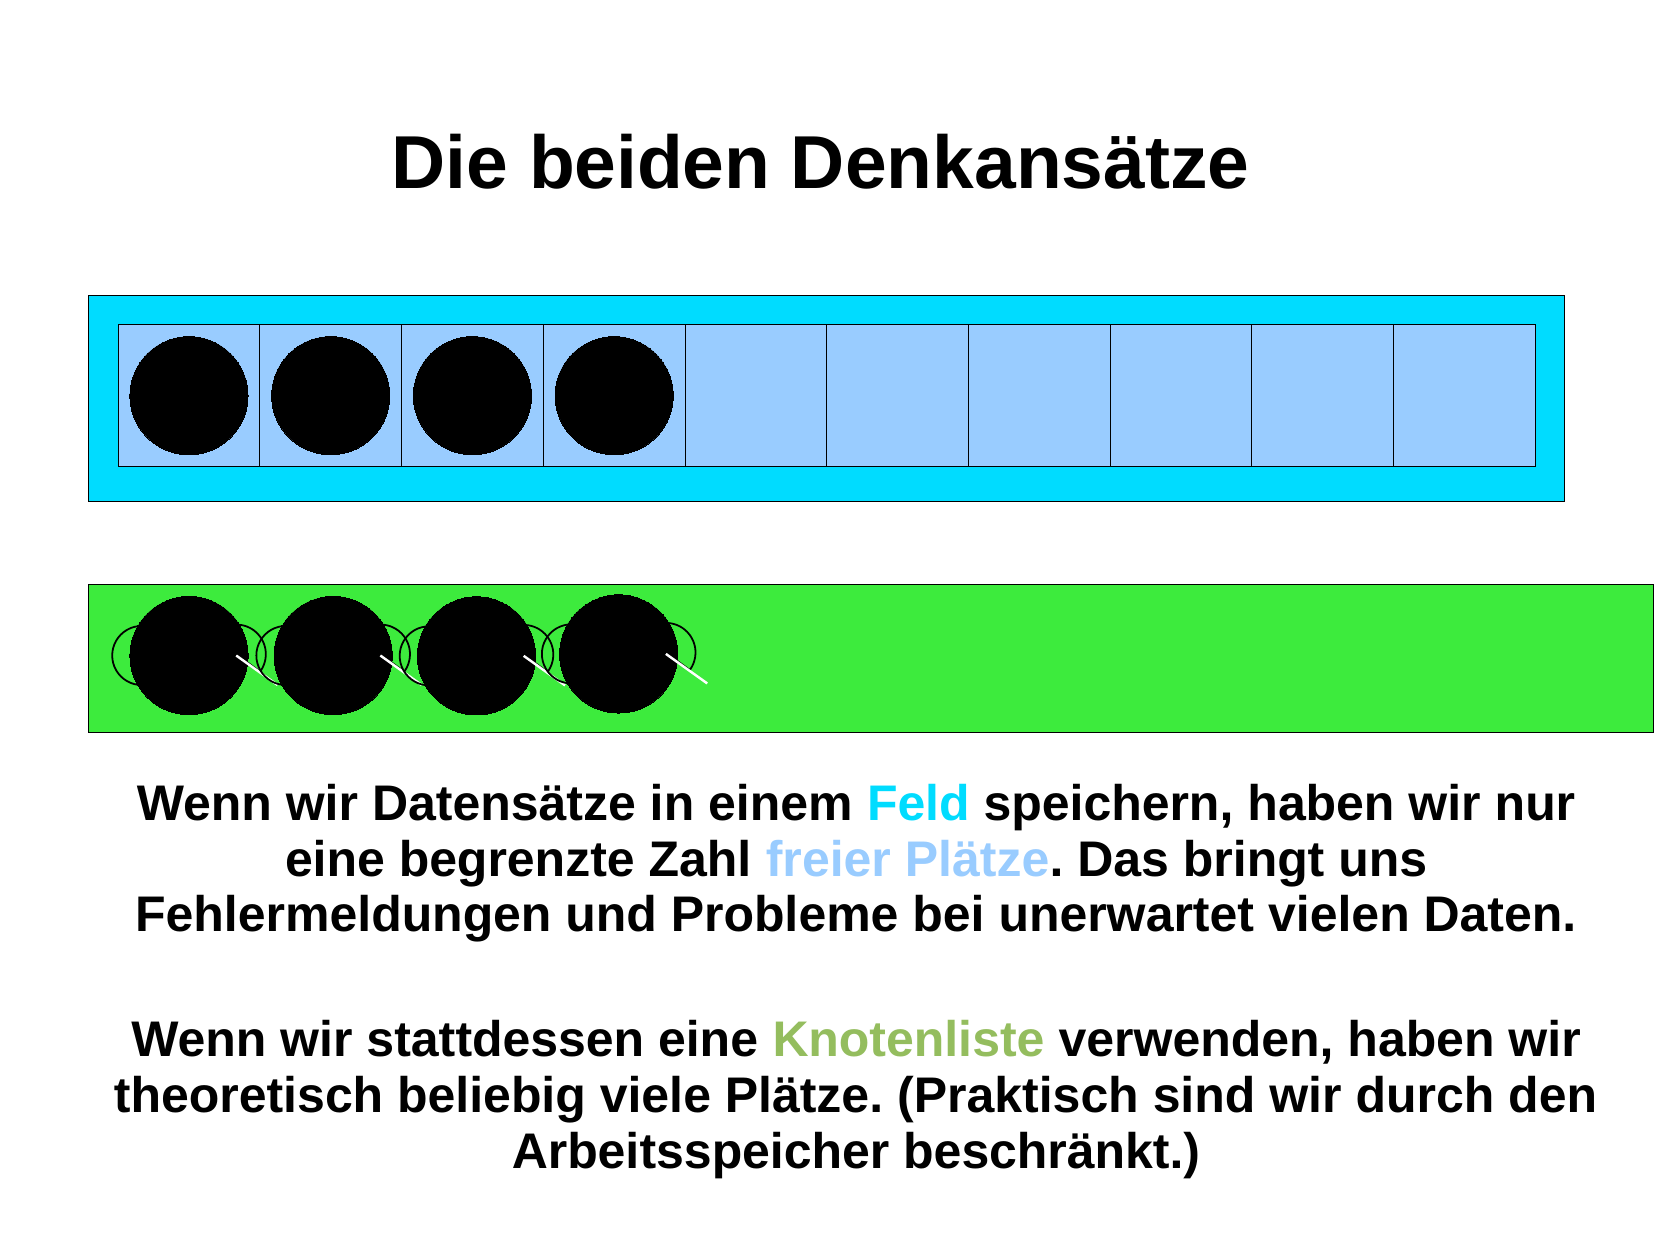

# Die beiden Denkansätze
Wenn wir Datensätze in einem Feld speichern, haben wir nur eine begrenzte Zahl freier Plätze. Das bringt uns Fehlermeldungen und Probleme bei unerwartet vielen Daten.
Wenn wir stattdessen eine Knotenliste verwenden, haben wir theoretisch beliebig viele Plätze. (Praktisch sind wir durch den Arbeitsspeicher beschränkt.)